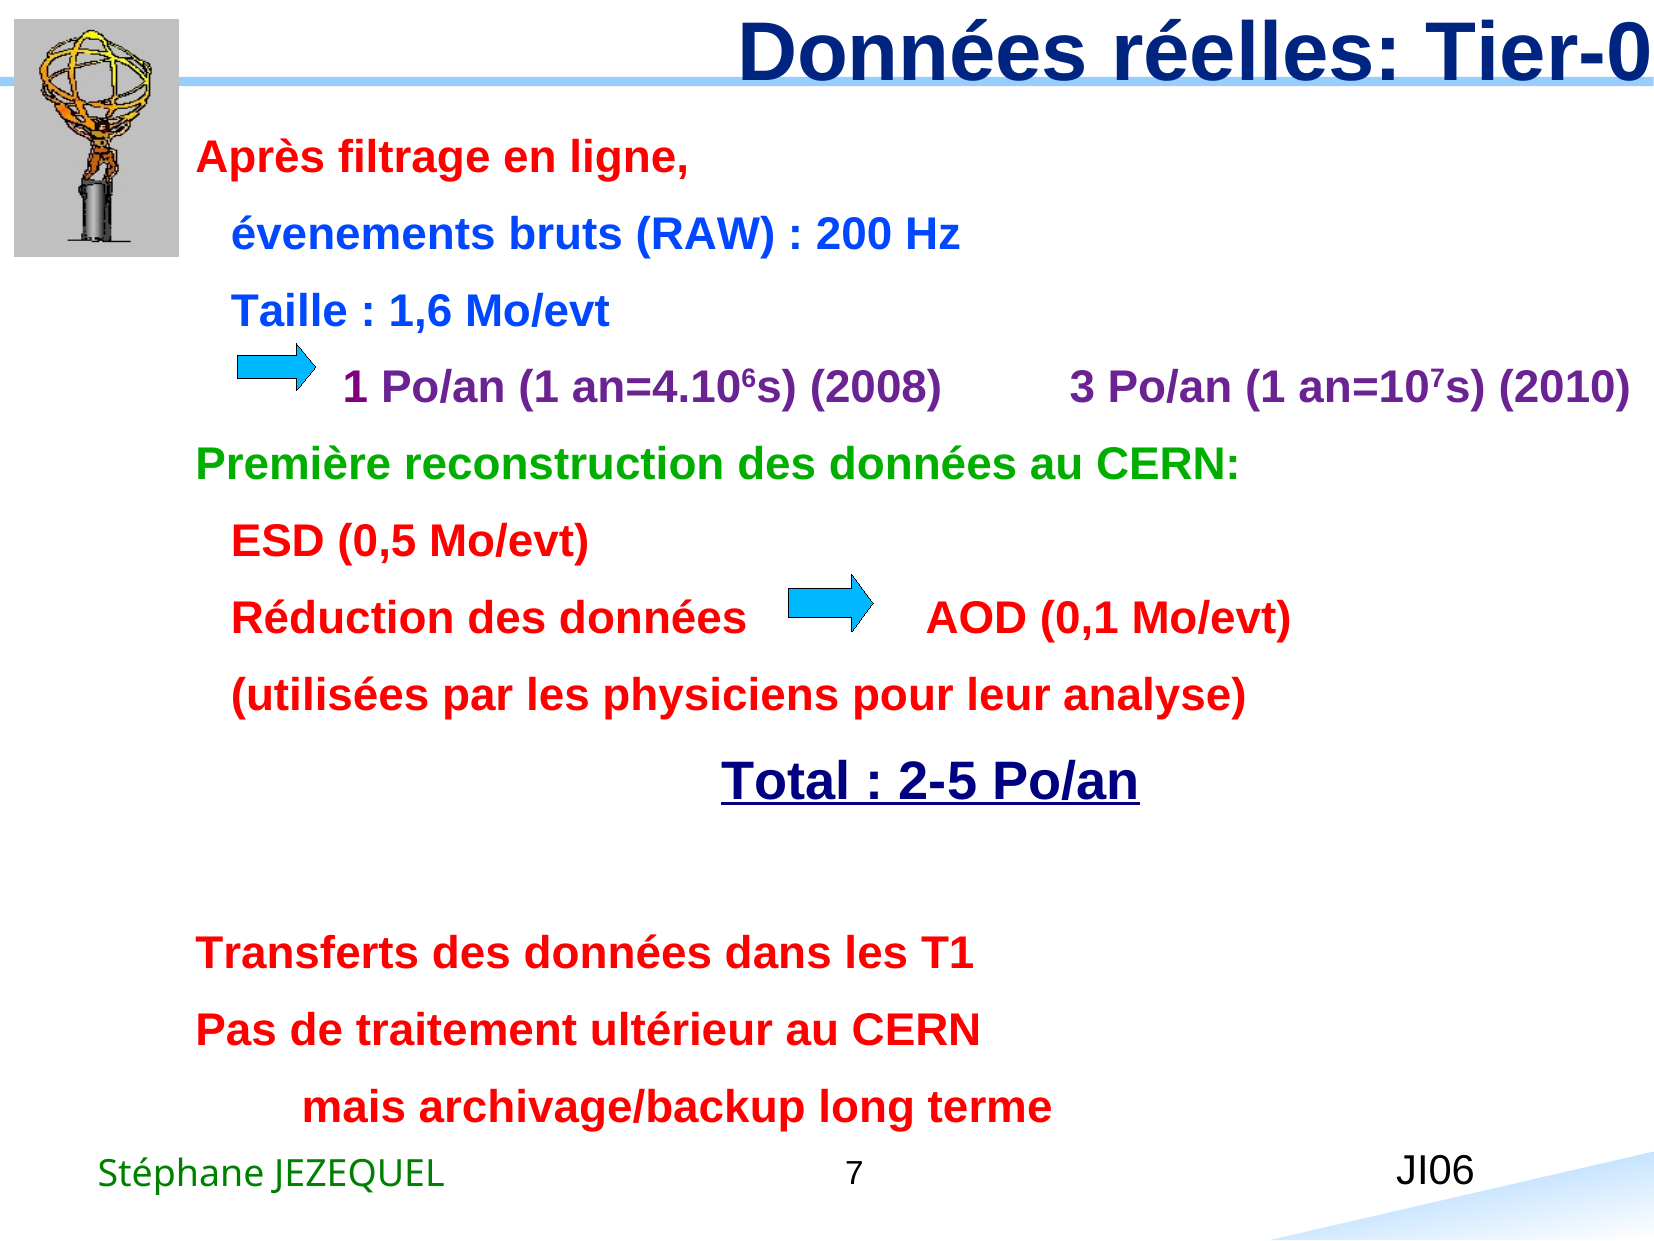

# Données réelles: Tier-0
Après filtrage en ligne,
évenements bruts (RAW) : 200 Hz
Taille : 1,6 Mo/evt
		1 Po/an (1 an=4.106s) (2008) 3 Po/an (1 an=107s) (2010)
Première reconstruction des données au CERN:
ESD (0,5 Mo/evt)
Réduction des données AOD (0,1 Mo/evt)
(utilisées par les physiciens pour leur analyse)
Total : 2-5 Po/an
Transferts des données dans les T1
Pas de traitement ultérieur au CERN
mais archivage/backup long terme